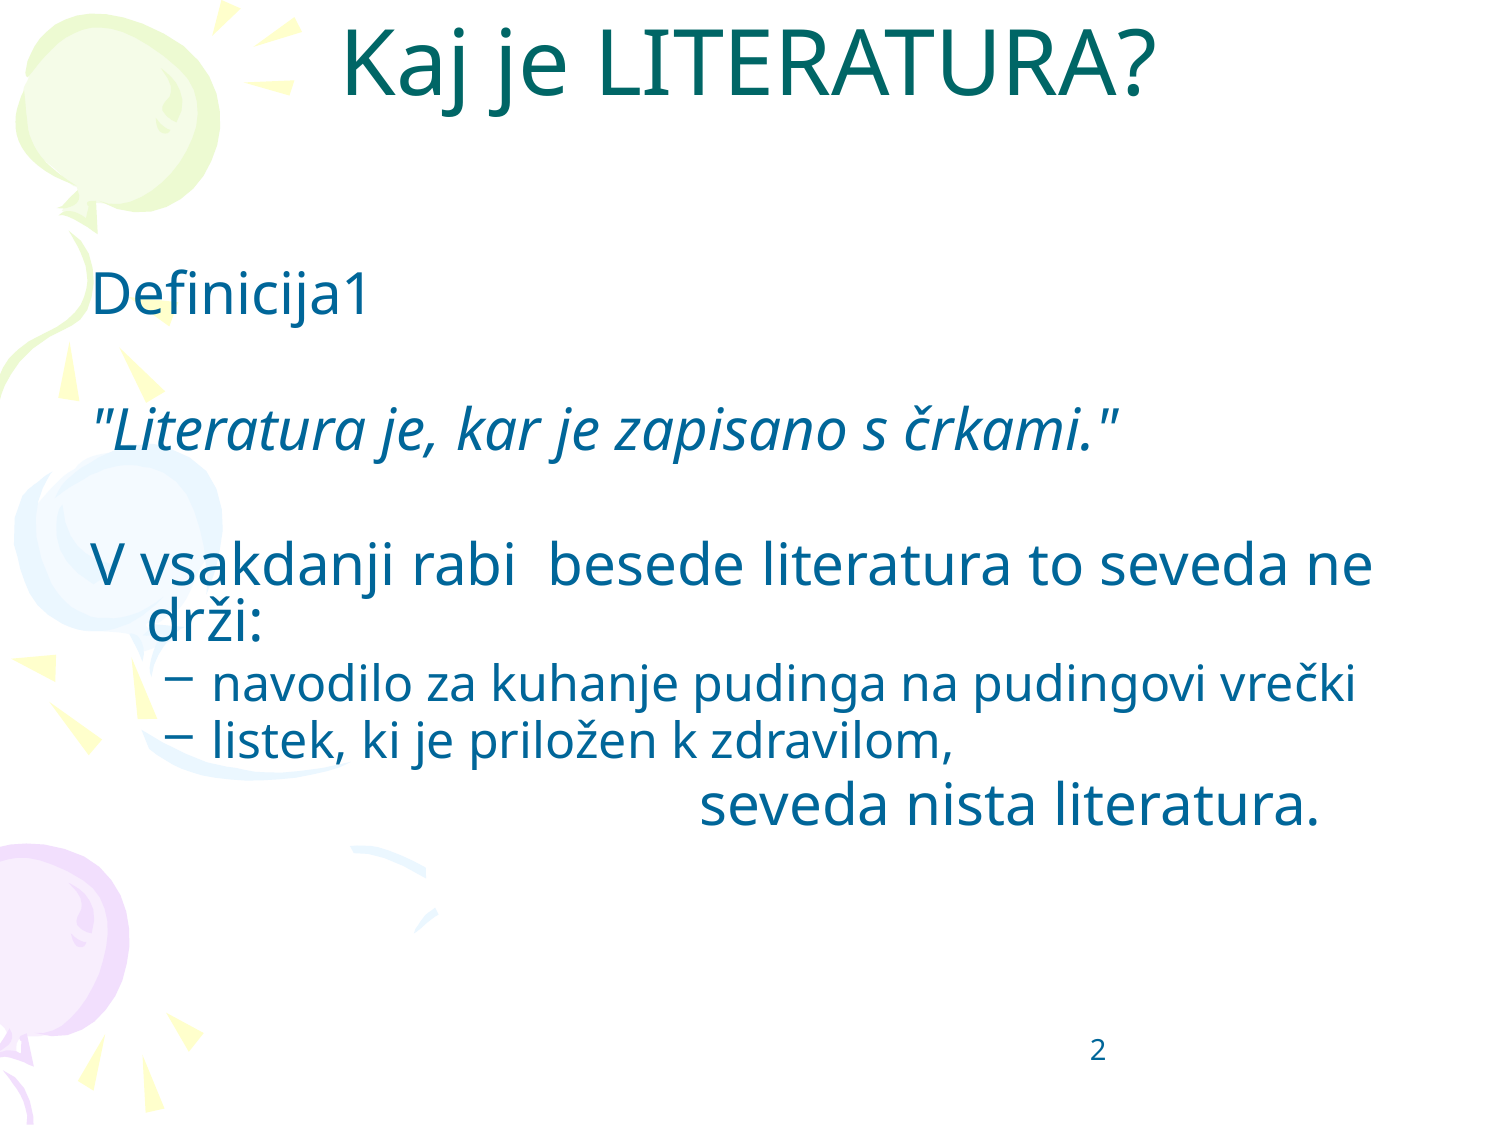

# Kaj je LITERATURA?
Definicija1
"Literatura je, kar je zapisano s črkami."
V vsakdanji rabi besede literatura to seveda ne drži:
navodilo za kuhanje pudinga na pudingovi vrečki
listek, ki je priložen k zdravilom,
 seveda nista literatura.